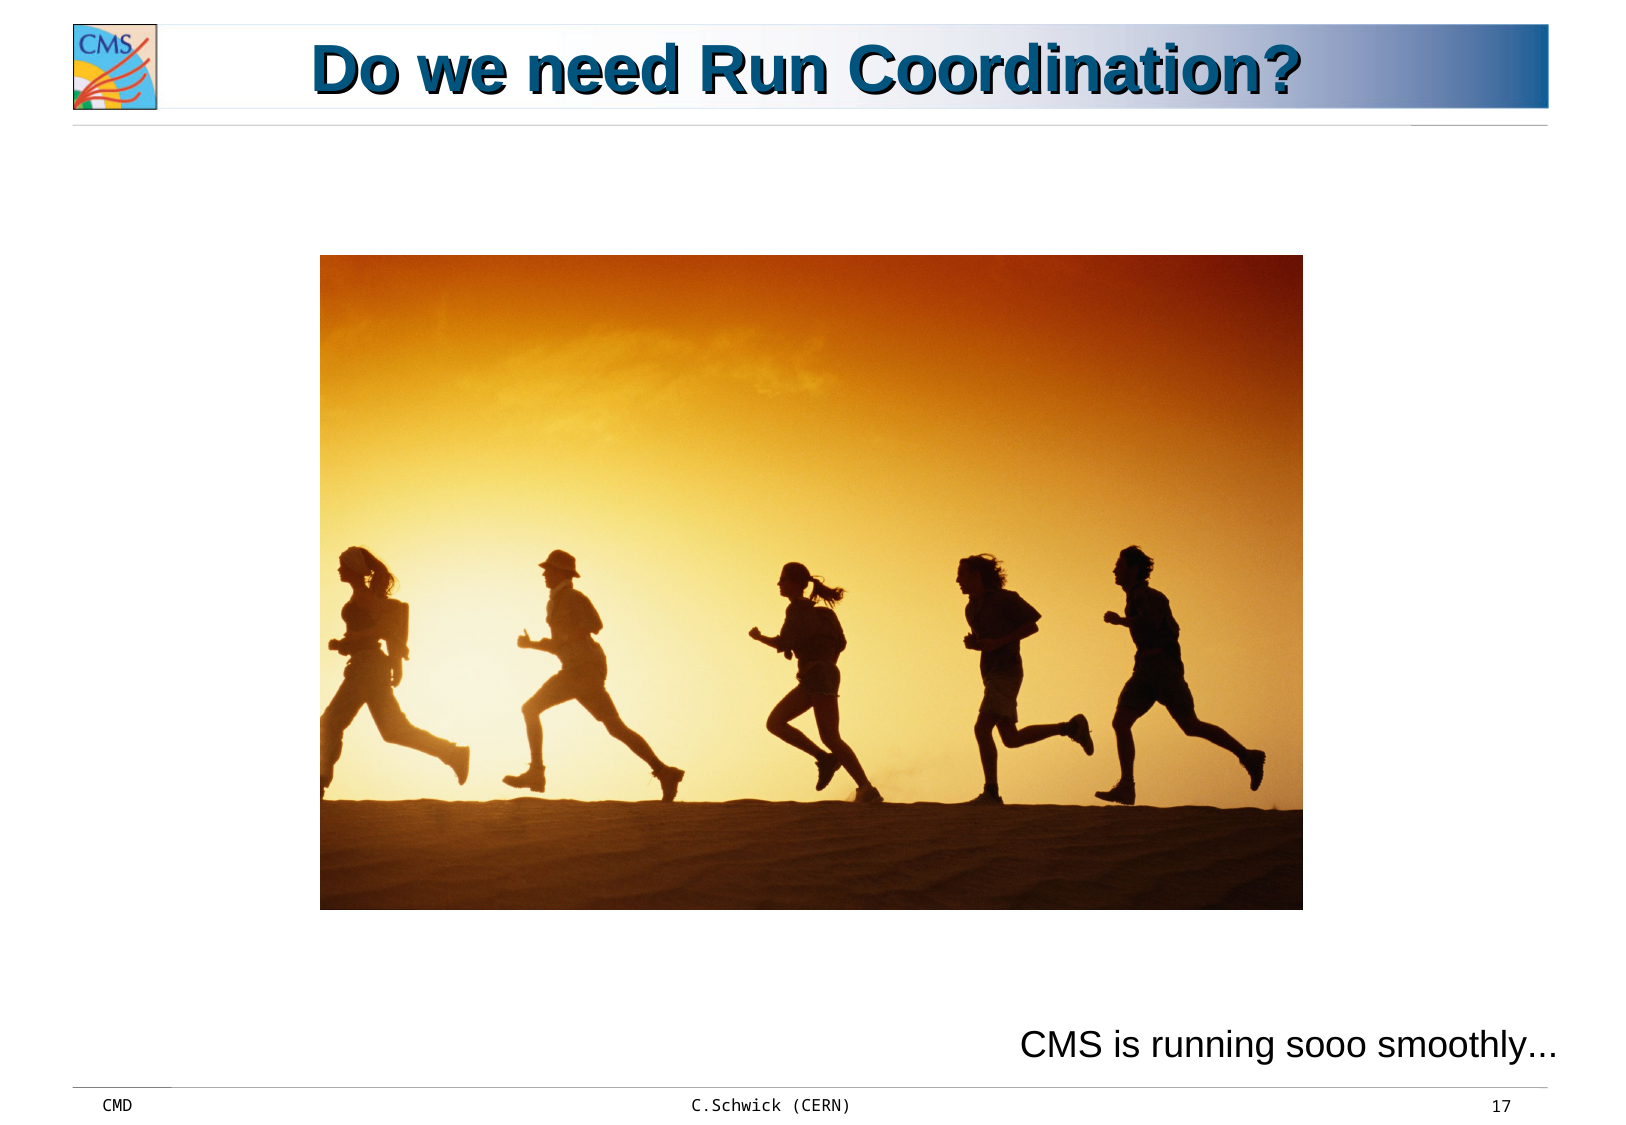

# Do we need Run Coordination?
CMS is running sooo smoothly...